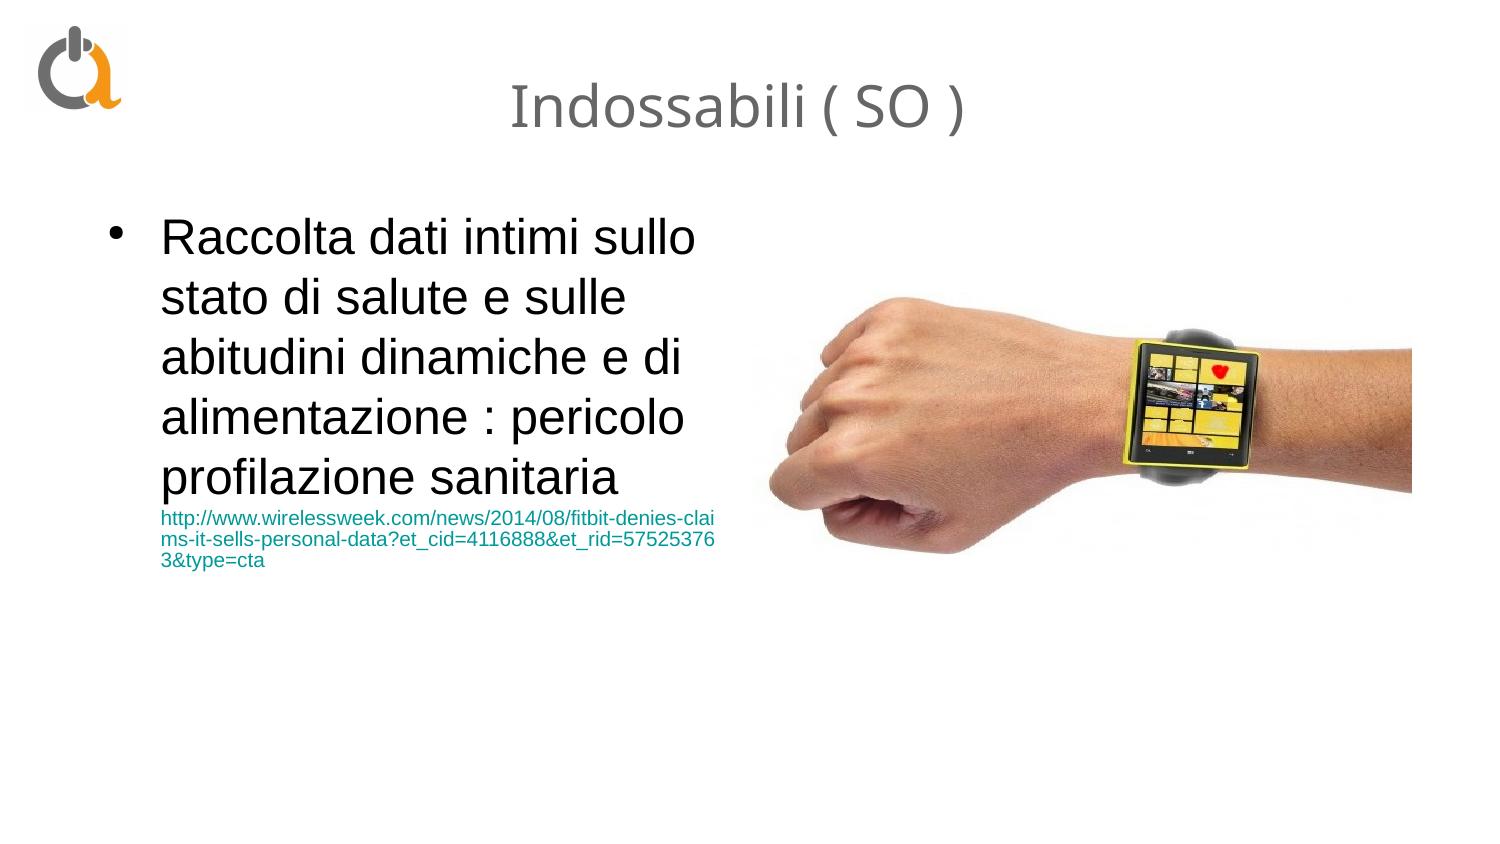

# Indossabili ( SO )
Raccolta dati intimi sullo stato di salute e sulle abitudini dinamiche e di alimentazione : pericolo profilazione sanitaria http://www.wirelessweek.com/news/2014/08/fitbit-denies-claims-it-sells-personal-data?et_cid=4116888&et_rid=575253763&type=cta